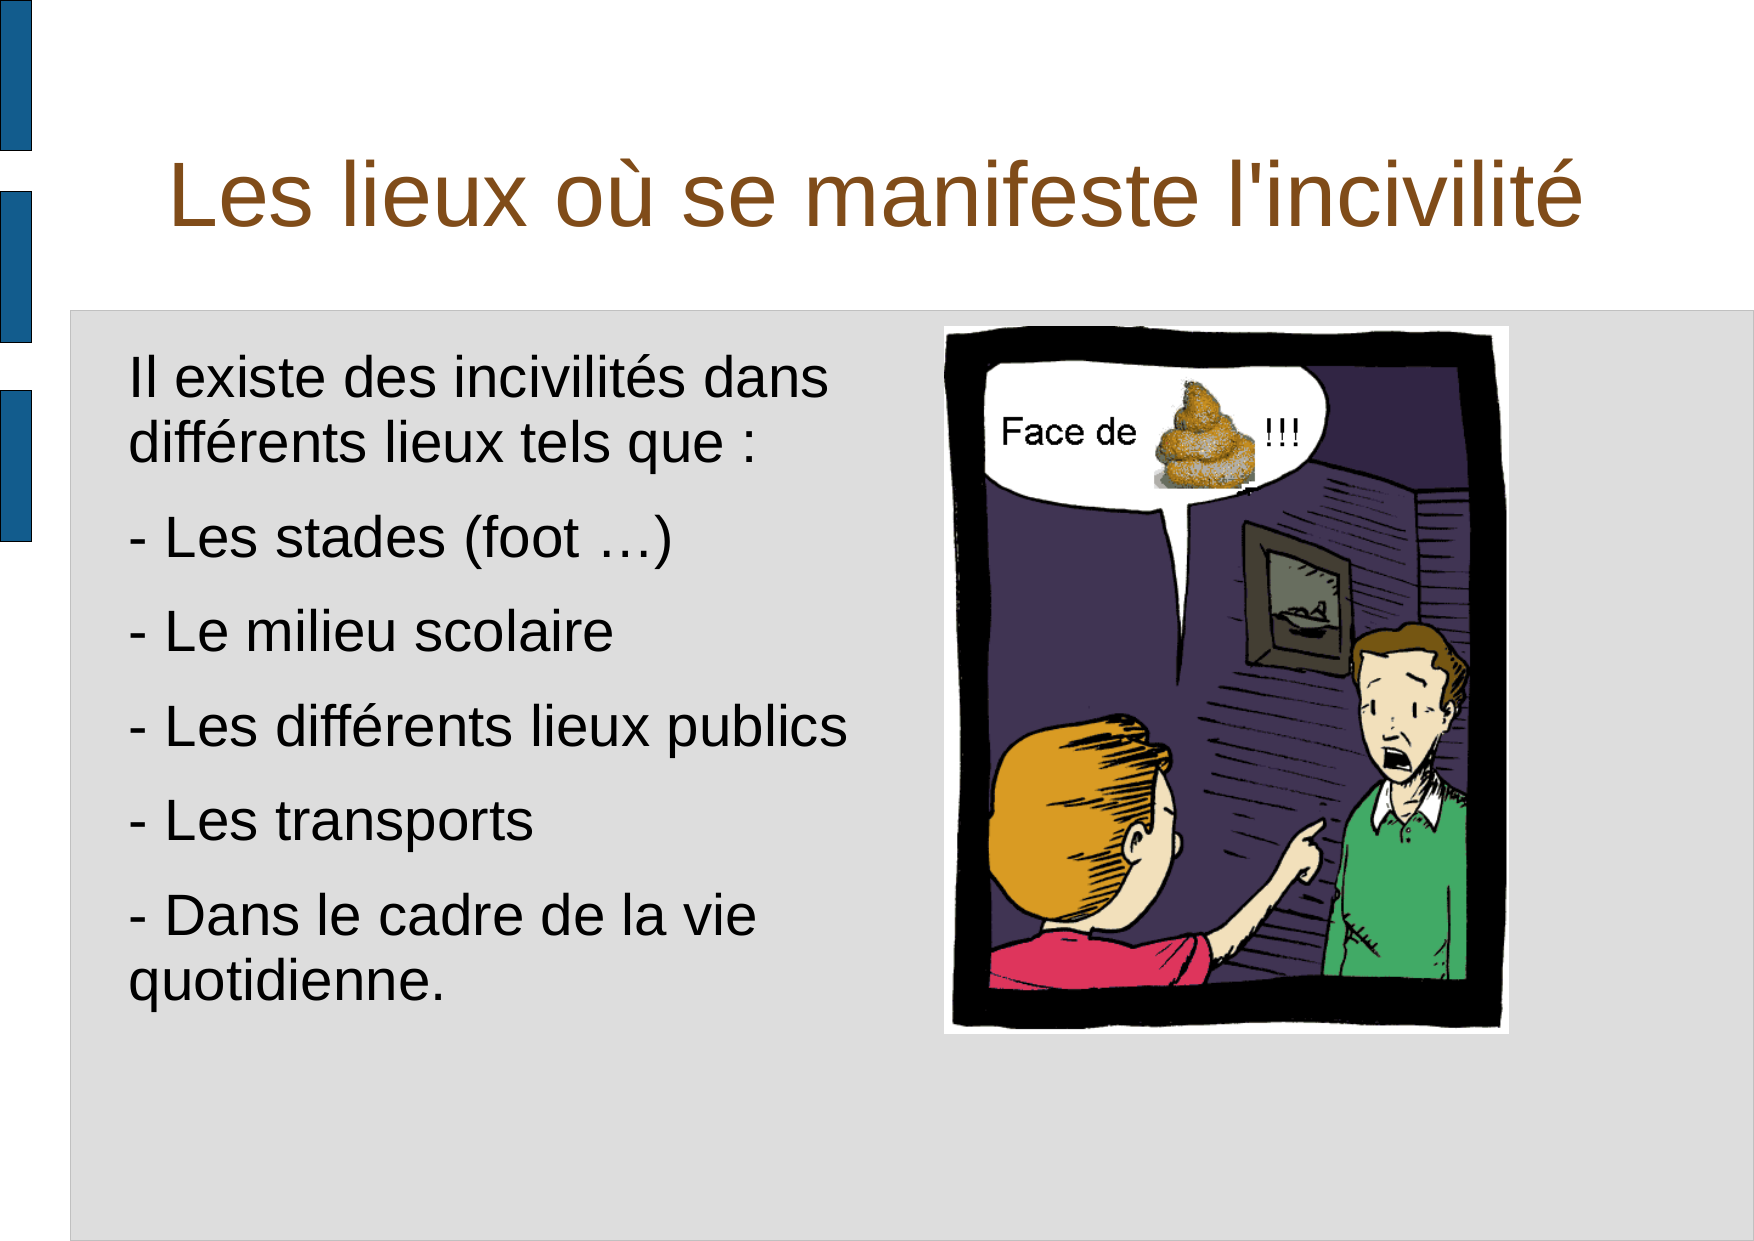

# Les lieux où se manifeste l'incivilité
Il existe des incivilités dans différents lieux tels que :
- Les stades (foot …)
- Le milieu scolaire
- Les différents lieux publics
- Les transports
- Dans le cadre de la vie quotidienne.